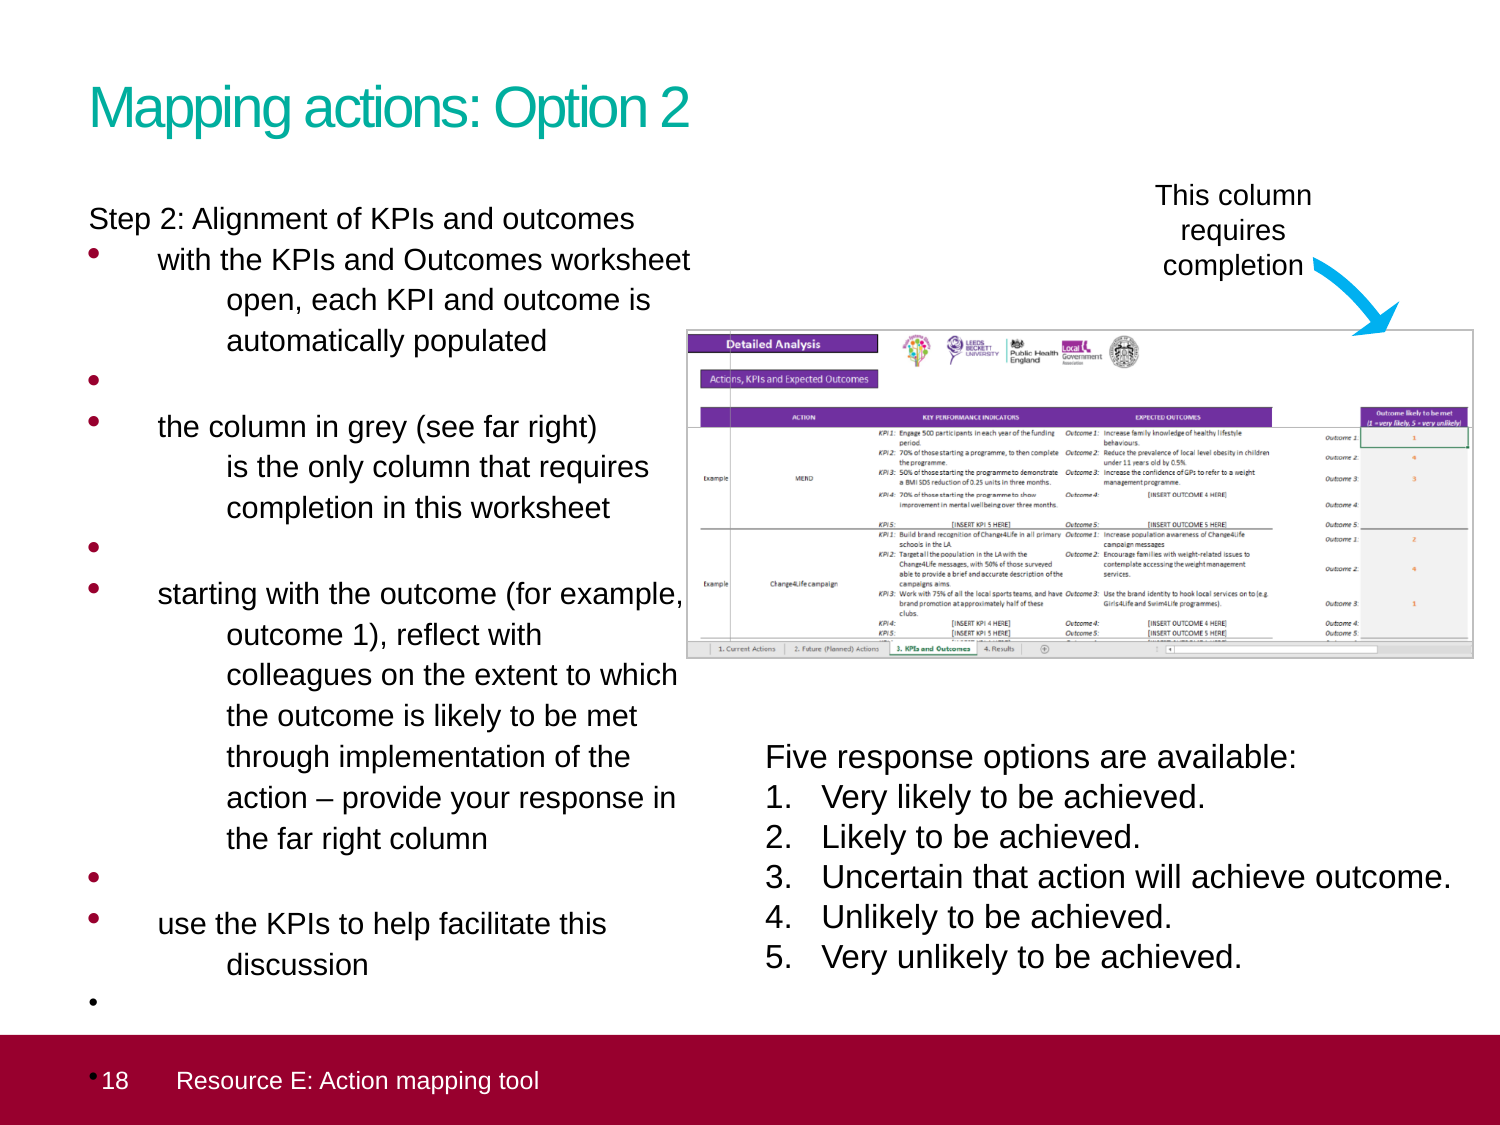

Mapping actions: Option 2
This column requires completion
# Step 2: Alignment of KPIs and outcomes
with the KPIs and Outcomes worksheet open, each KPI and outcome is automatically populated
the column in grey (see far right)
is the only column that requires completion in this worksheet
starting with the outcome (for example, outcome 1), reflect with colleagues on the extent to which the outcome is likely to be met through implementation of the action – provide your response in the far right column
use the KPIs to help facilitate this discussion
Five response options are available:
Very likely to be achieved.
Likely to be achieved.
Uncertain that action will achieve outcome.
Unlikely to be achieved.
Very unlikely to be achieved.
 17
Resource E: Action mapping tool